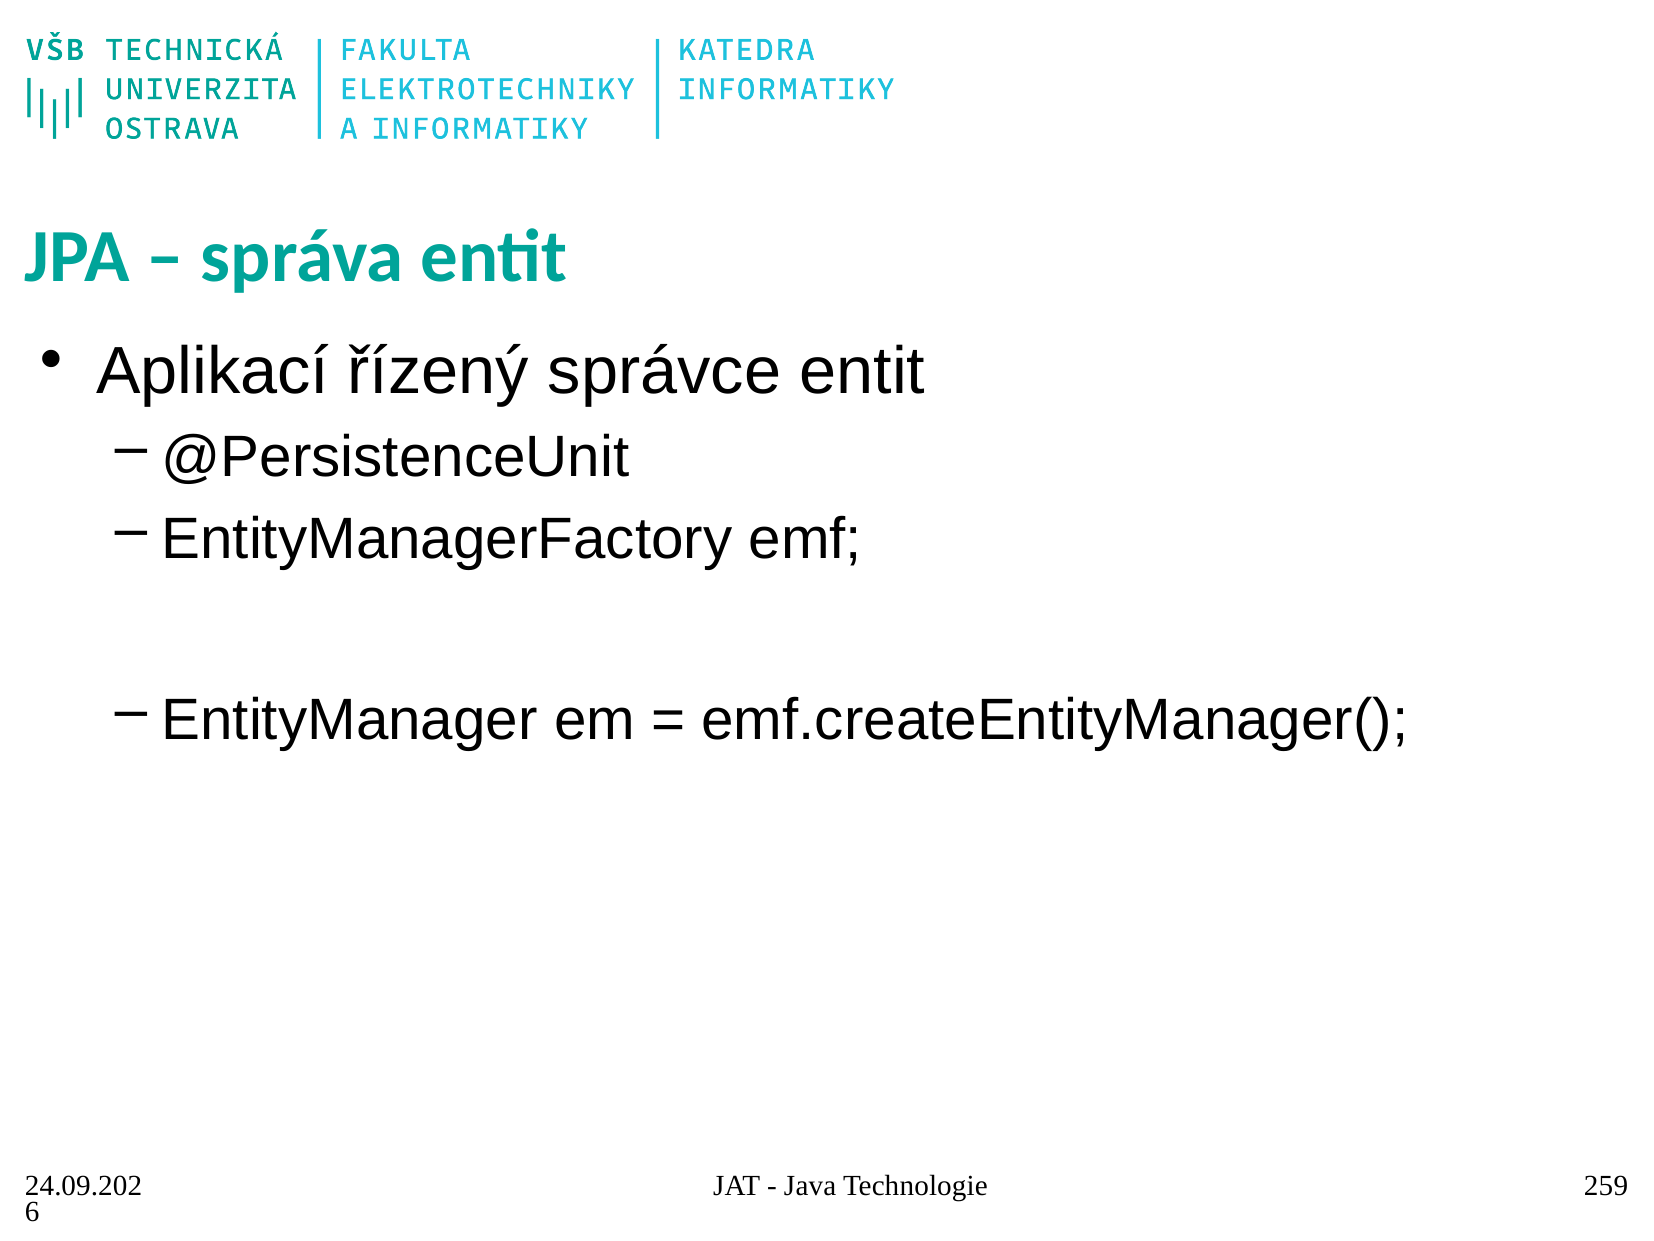

JPA – správa entit
# Aplikací řízený správce entit
@PersistenceUnit
EntityManagerFactory emf;
EntityManager em = emf.createEntityManager();
JAT - Java Technologie
259